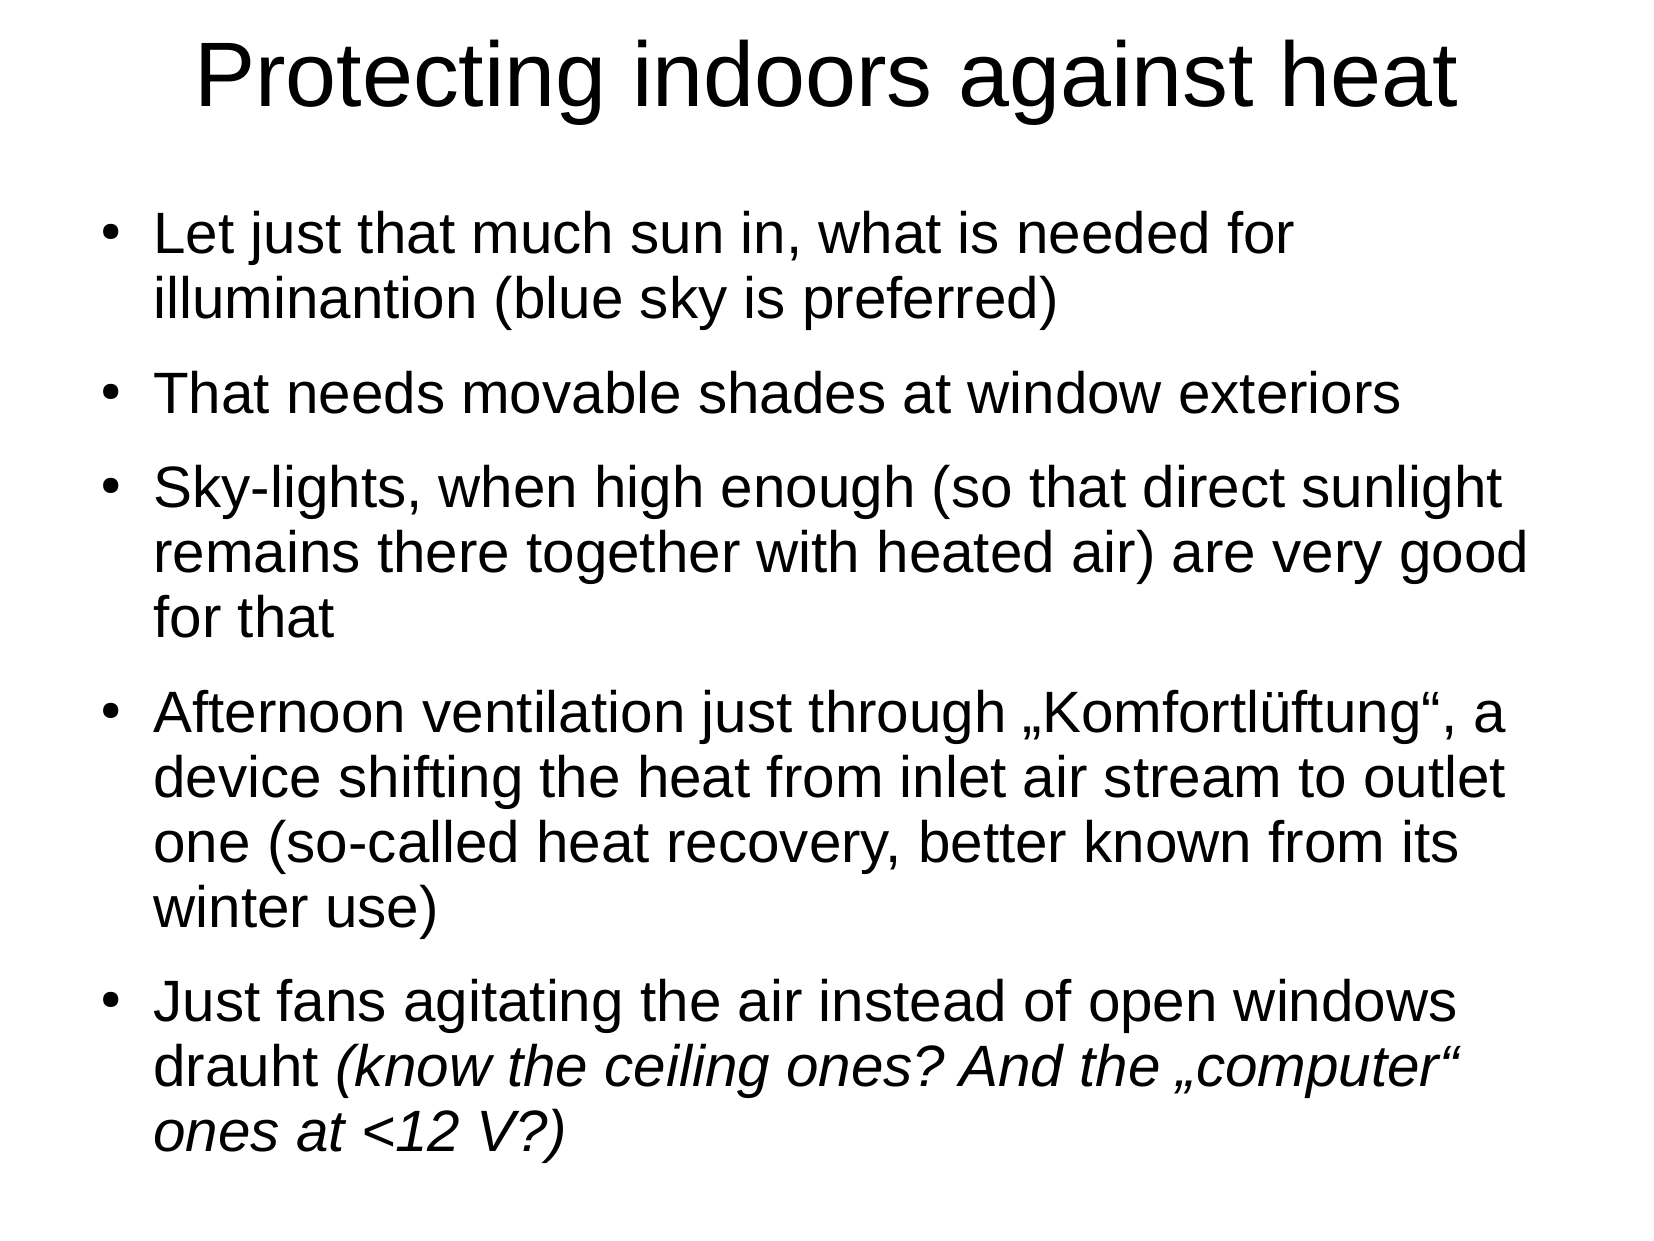

# Protecting indoors against heat
Let just that much sun in, what is needed for illuminantion (blue sky is preferred)
That needs movable shades at window exteriors
Sky-lights, when high enough (so that direct sunlight remains there together with heated air) are very good for that
Afternoon ventilation just through „Komfortlüftung“, a device shifting the heat from inlet air stream to outlet one (so-called heat recovery, better known from its winter use)
Just fans agitating the air instead of open windows drauht (know the ceiling ones? And the „computer“ ones at <12 V?)